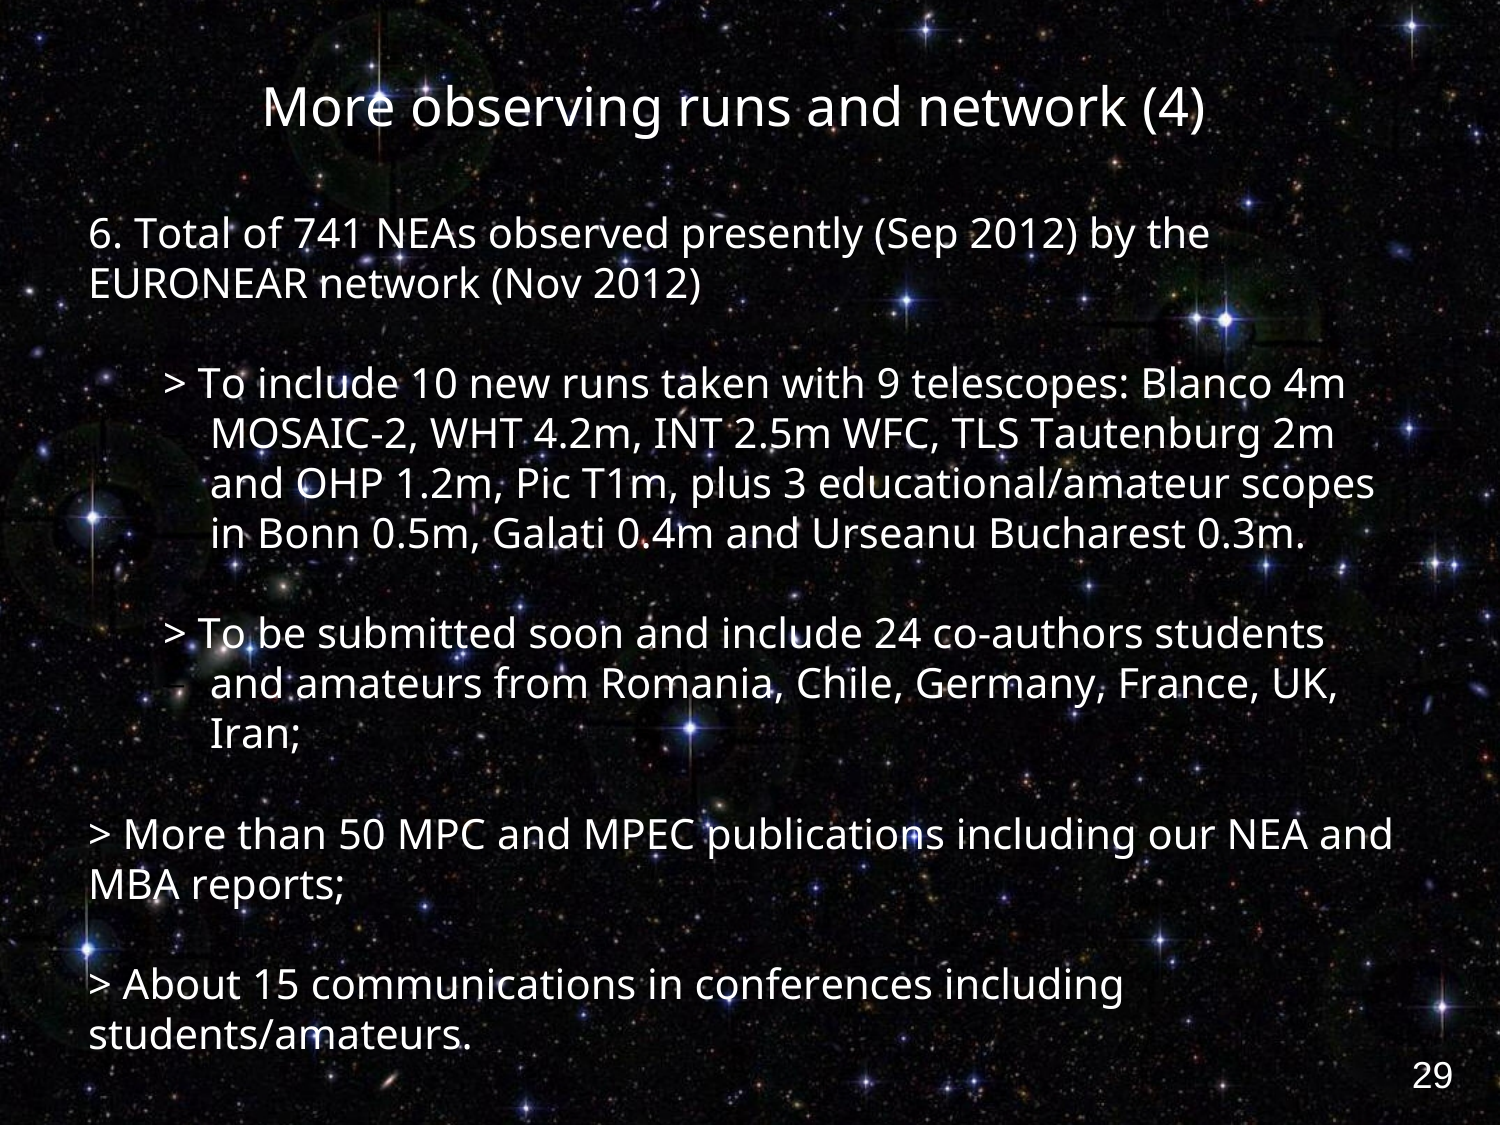

More observing runs and network (4)
6. Total of 741 NEAs observed presently (Sep 2012) by the EURONEAR network (Nov 2012)
	> To include 10 new runs taken with 9 telescopes: Blanco 4m
MOSAIC-2, WHT 4.2m, INT 2.5m WFC, TLS Tautenburg 2m
and OHP 1.2m, Pic T1m, plus 3 educational/amateur scopes
in Bonn 0.5m, Galati 0.4m and Urseanu Bucharest 0.3m.
	> To be submitted soon and include 24 co-authors students
and amateurs from Romania, Chile, Germany, France, UK, Iran;
> More than 50 MPC and MPEC publications including our NEA and MBA reports;
> About 15 communications in conferences including students/amateurs.
29